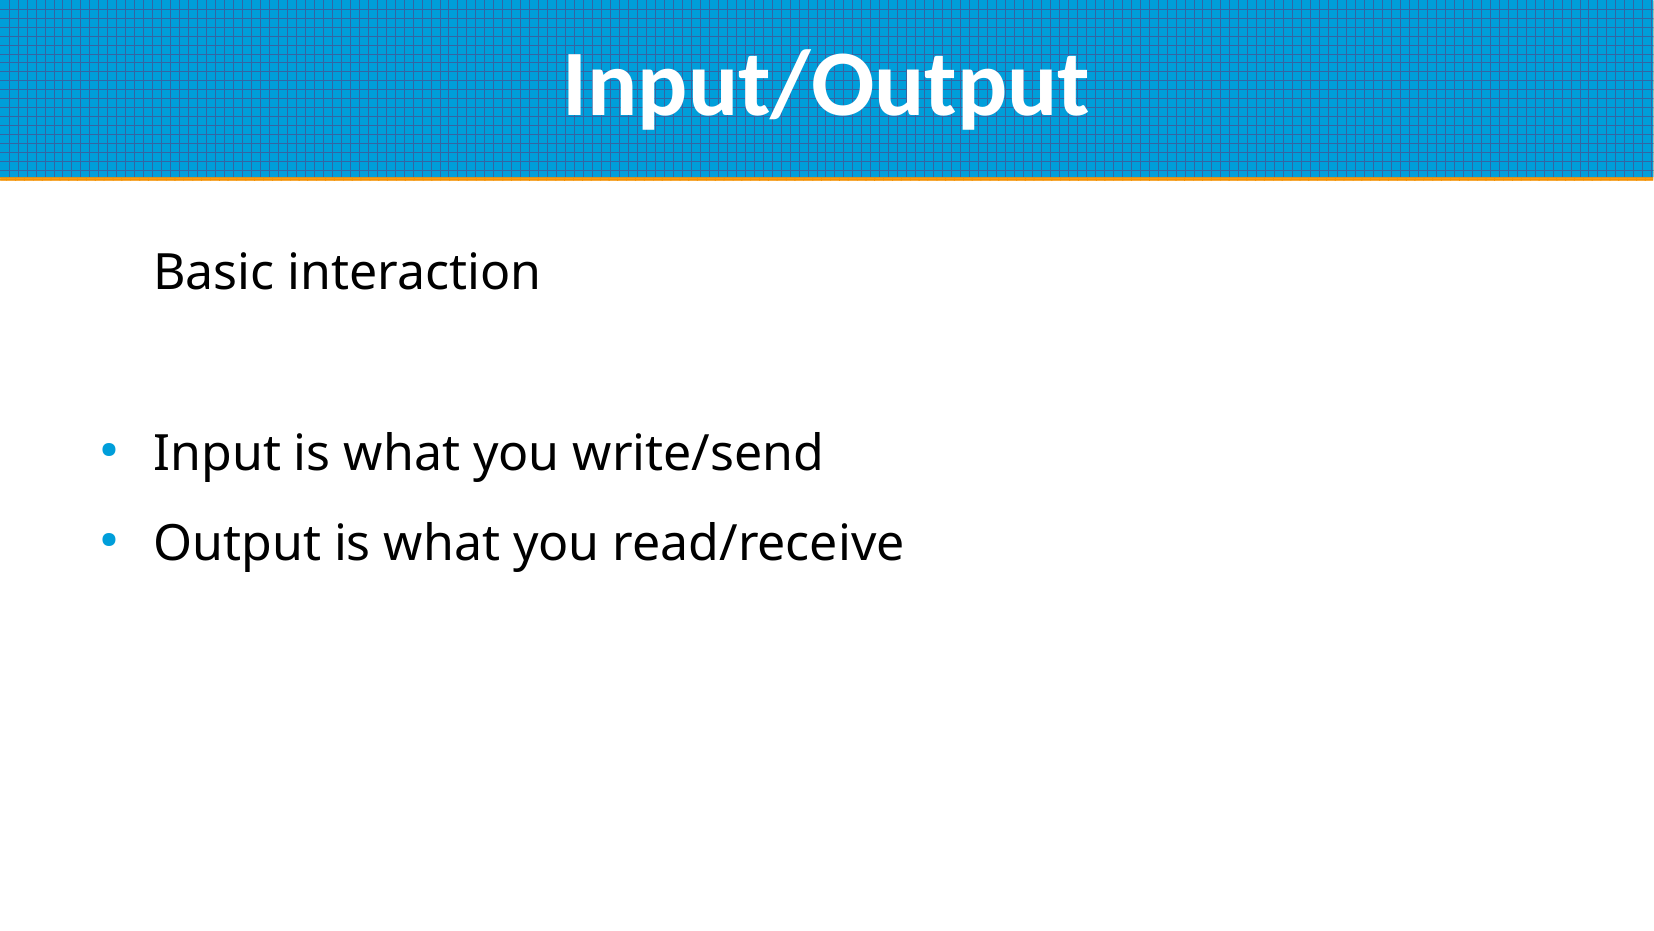

# Input/Output
Basic interaction
Input is what you write/send
Output is what you read/receive